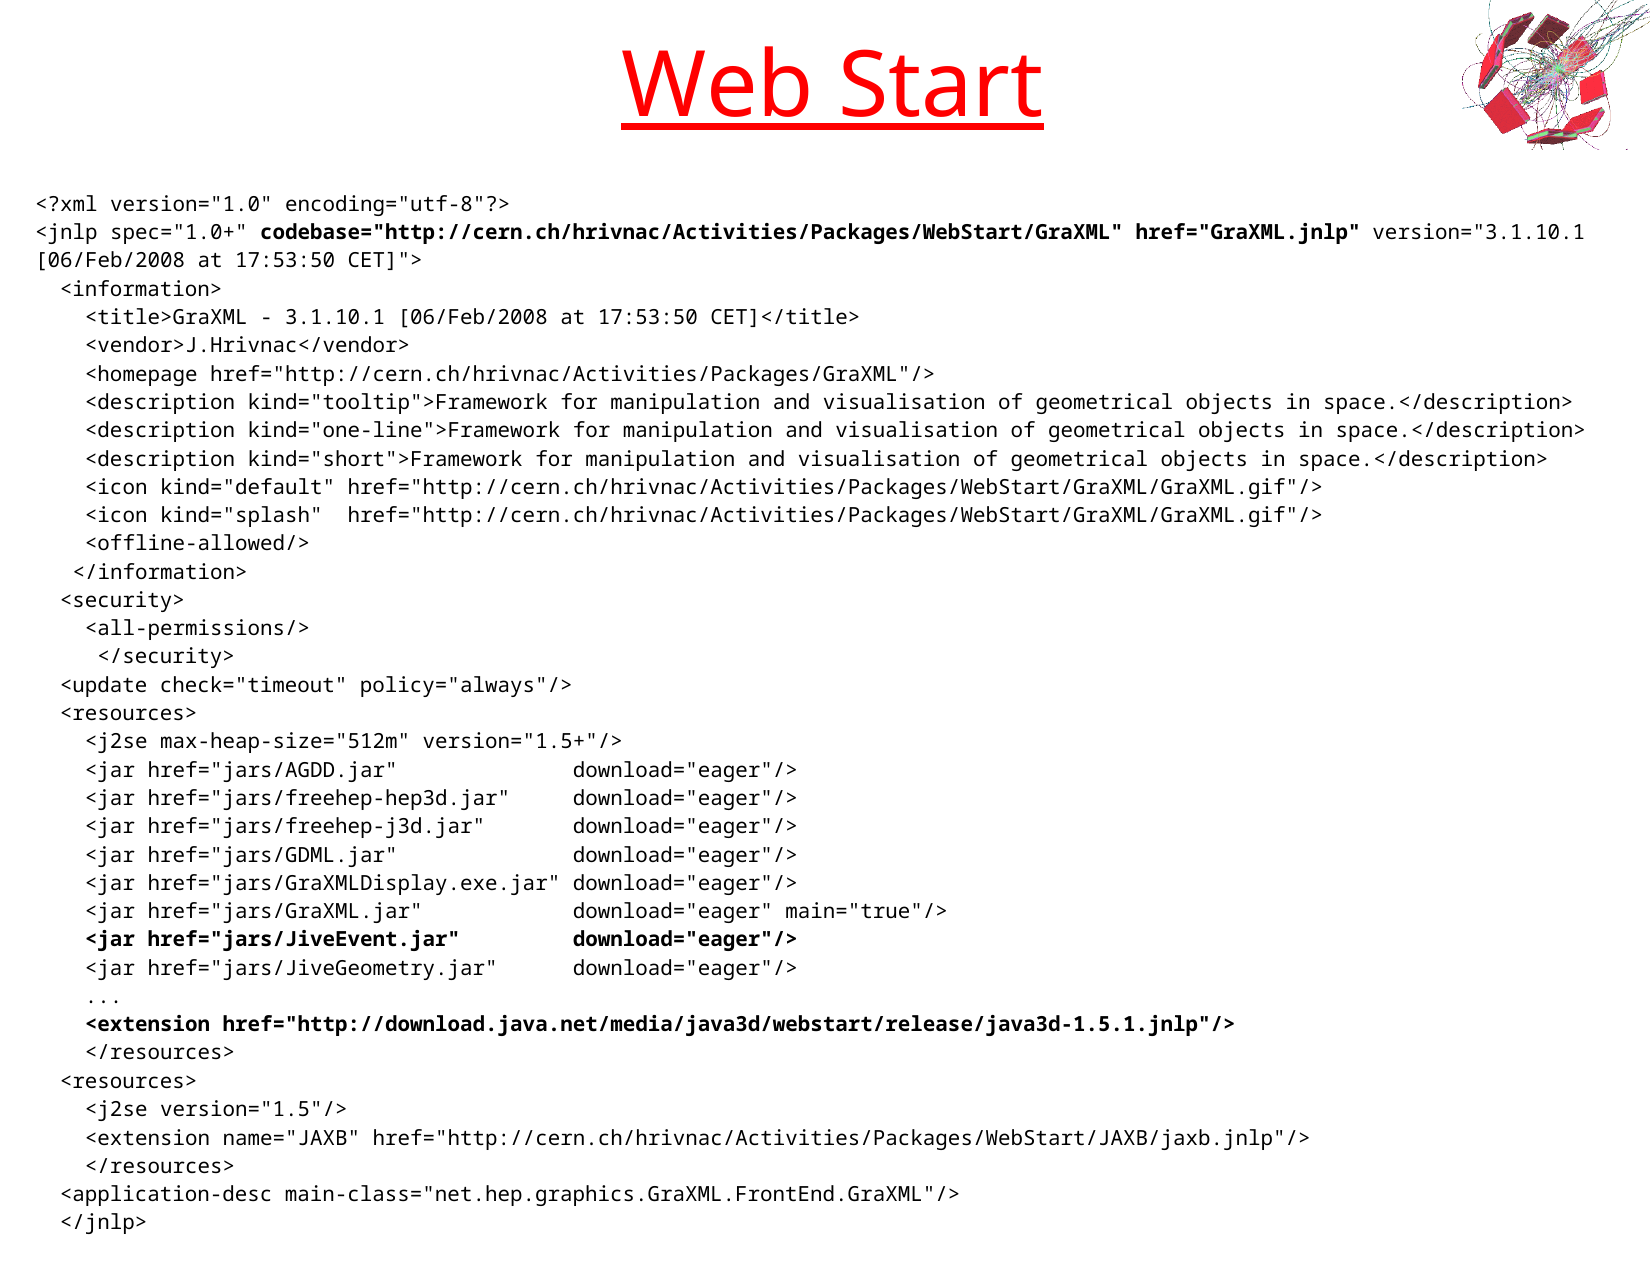

# Web Start
<?xml version="1.0" encoding="utf-8"?>
<jnlp spec="1.0+" codebase="http://cern.ch/hrivnac/Activities/Packages/WebStart/GraXML" href="GraXML.jnlp" version="3.1.10.1 [06/Feb/2008 at 17:53:50 CET]">
 <information>
 <title>GraXML - 3.1.10.1 [06/Feb/2008 at 17:53:50 CET]</title>
 <vendor>J.Hrivnac</vendor>
 <homepage href="http://cern.ch/hrivnac/Activities/Packages/GraXML"/>
 <description kind="tooltip">Framework for manipulation and visualisation of geometrical objects in space.</description>
 <description kind="one-line">Framework for manipulation and visualisation of geometrical objects in space.</description>
 <description kind="short">Framework for manipulation and visualisation of geometrical objects in space.</description>
 <icon kind="default" href="http://cern.ch/hrivnac/Activities/Packages/WebStart/GraXML/GraXML.gif"/>
 <icon kind="splash" href="http://cern.ch/hrivnac/Activities/Packages/WebStart/GraXML/GraXML.gif"/>
 <offline-allowed/>
 </information>
 <security>
 <all-permissions/>
 </security>
 <update check="timeout" policy="always"/>
 <resources>
 <j2se max-heap-size="512m" version="1.5+"/>
 <jar href="jars/AGDD.jar" download="eager"/>
 <jar href="jars/freehep-hep3d.jar" download="eager"/>
 <jar href="jars/freehep-j3d.jar" download="eager"/>
 <jar href="jars/GDML.jar" download="eager"/>
 <jar href="jars/GraXMLDisplay.exe.jar" download="eager"/>
 <jar href="jars/GraXML.jar" download="eager" main="true"/>
 <jar href="jars/JiveEvent.jar" download="eager"/>
 <jar href="jars/JiveGeometry.jar" download="eager"/>
 ...
 <extension href="http://download.java.net/media/java3d/webstart/release/java3d-1.5.1.jnlp"/>
 </resources>
 <resources>
 <j2se version="1.5"/>
 <extension name="JAXB" href="http://cern.ch/hrivnac/Activities/Packages/WebStart/JAXB/jaxb.jnlp"/>
 </resources>
 <application-desc main-class="net.hep.graphics.GraXML.FrontEnd.GraXML"/>
 </jnlp>